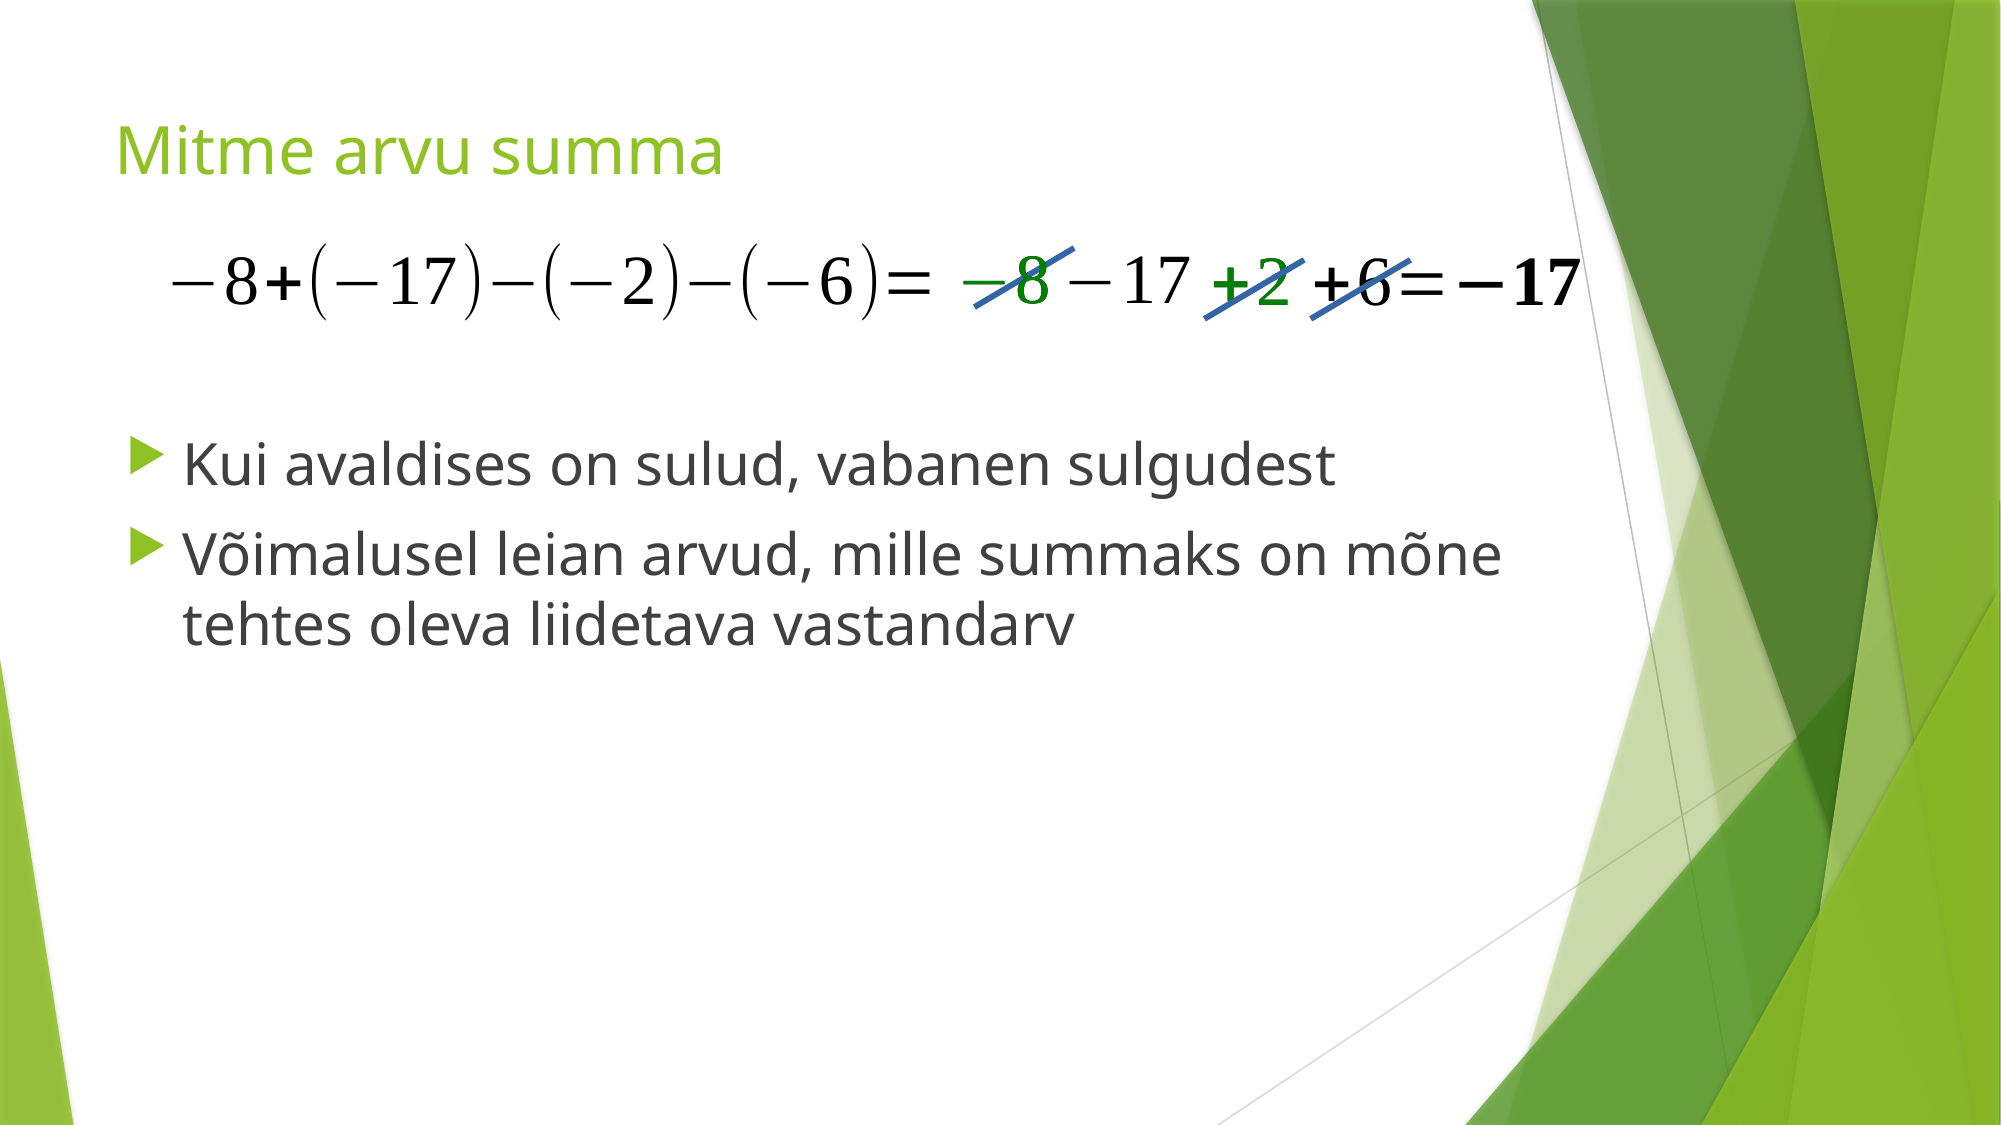

# Mitme arvu summa
Kui avaldises on sulud, vabanen sulgudest
Võimalusel leian arvud, mille summaks on mõne tehtes oleva liidetava vastandarv